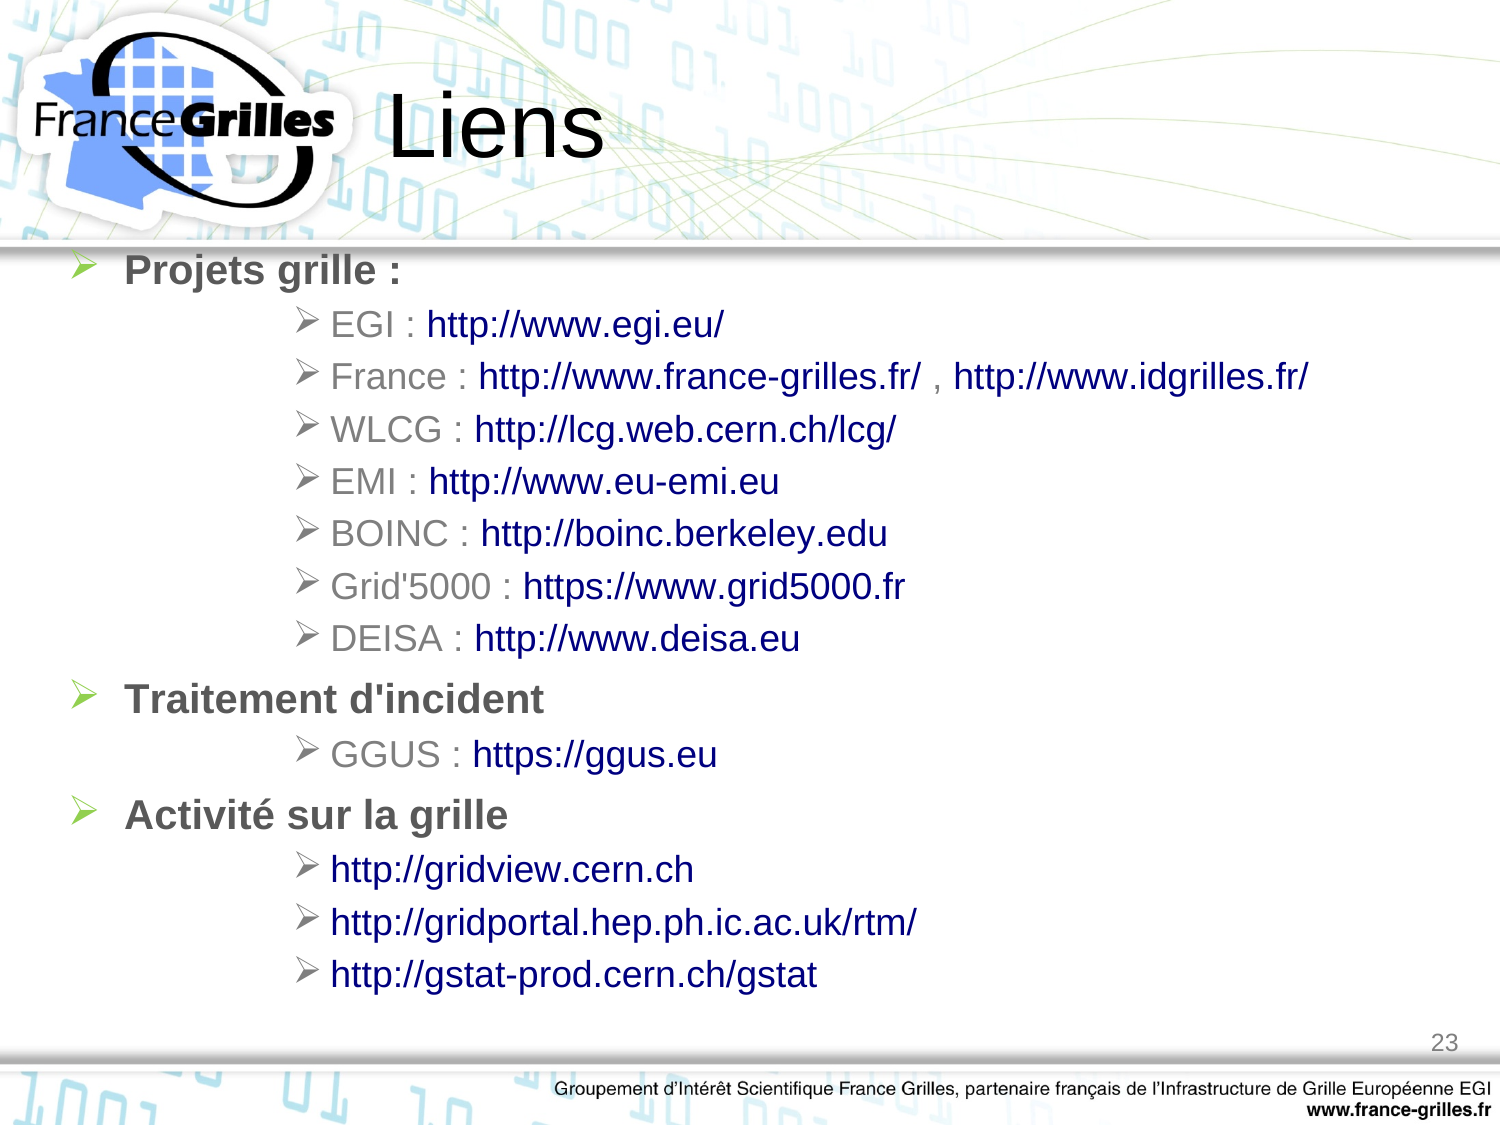

# Liens
Projets grille :
EGI : http://www.egi.eu/
France : http://www.france-grilles.fr/ , http://www.idgrilles.fr/
WLCG : http://lcg.web.cern.ch/lcg/
EMI : http://www.eu-emi.eu
BOINC : http://boinc.berkeley.edu
Grid'5000 : https://www.grid5000.fr
DEISA : http://www.deisa.eu
Traitement d'incident
GGUS : https://ggus.eu
Activité sur la grille
http://gridview.cern.ch
http://gridportal.hep.ph.ic.ac.uk/rtm/
http://gstat-prod.cern.ch/gstat
23
Introduction aux grilles